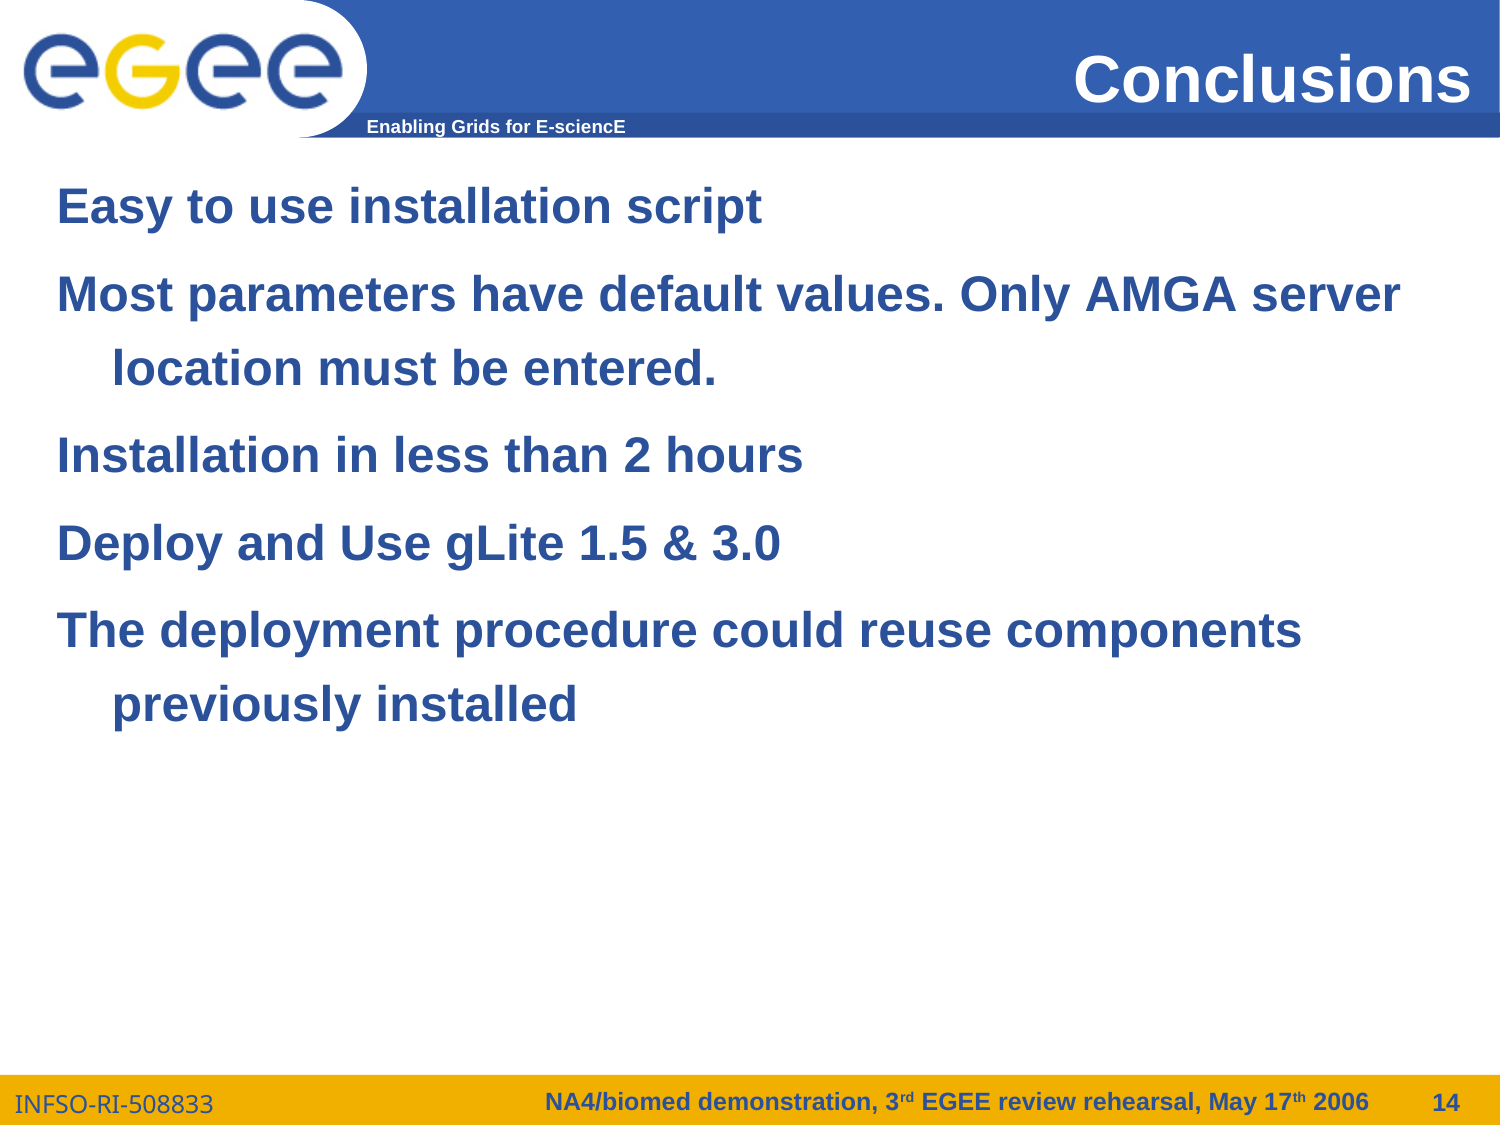

# Conclusions
Easy to use installation script
Most parameters have default values. Only AMGA server location must be entered.
Installation in less than 2 hours
Deploy and Use gLite 1.5 & 3.0
The deployment procedure could reuse components previously installed